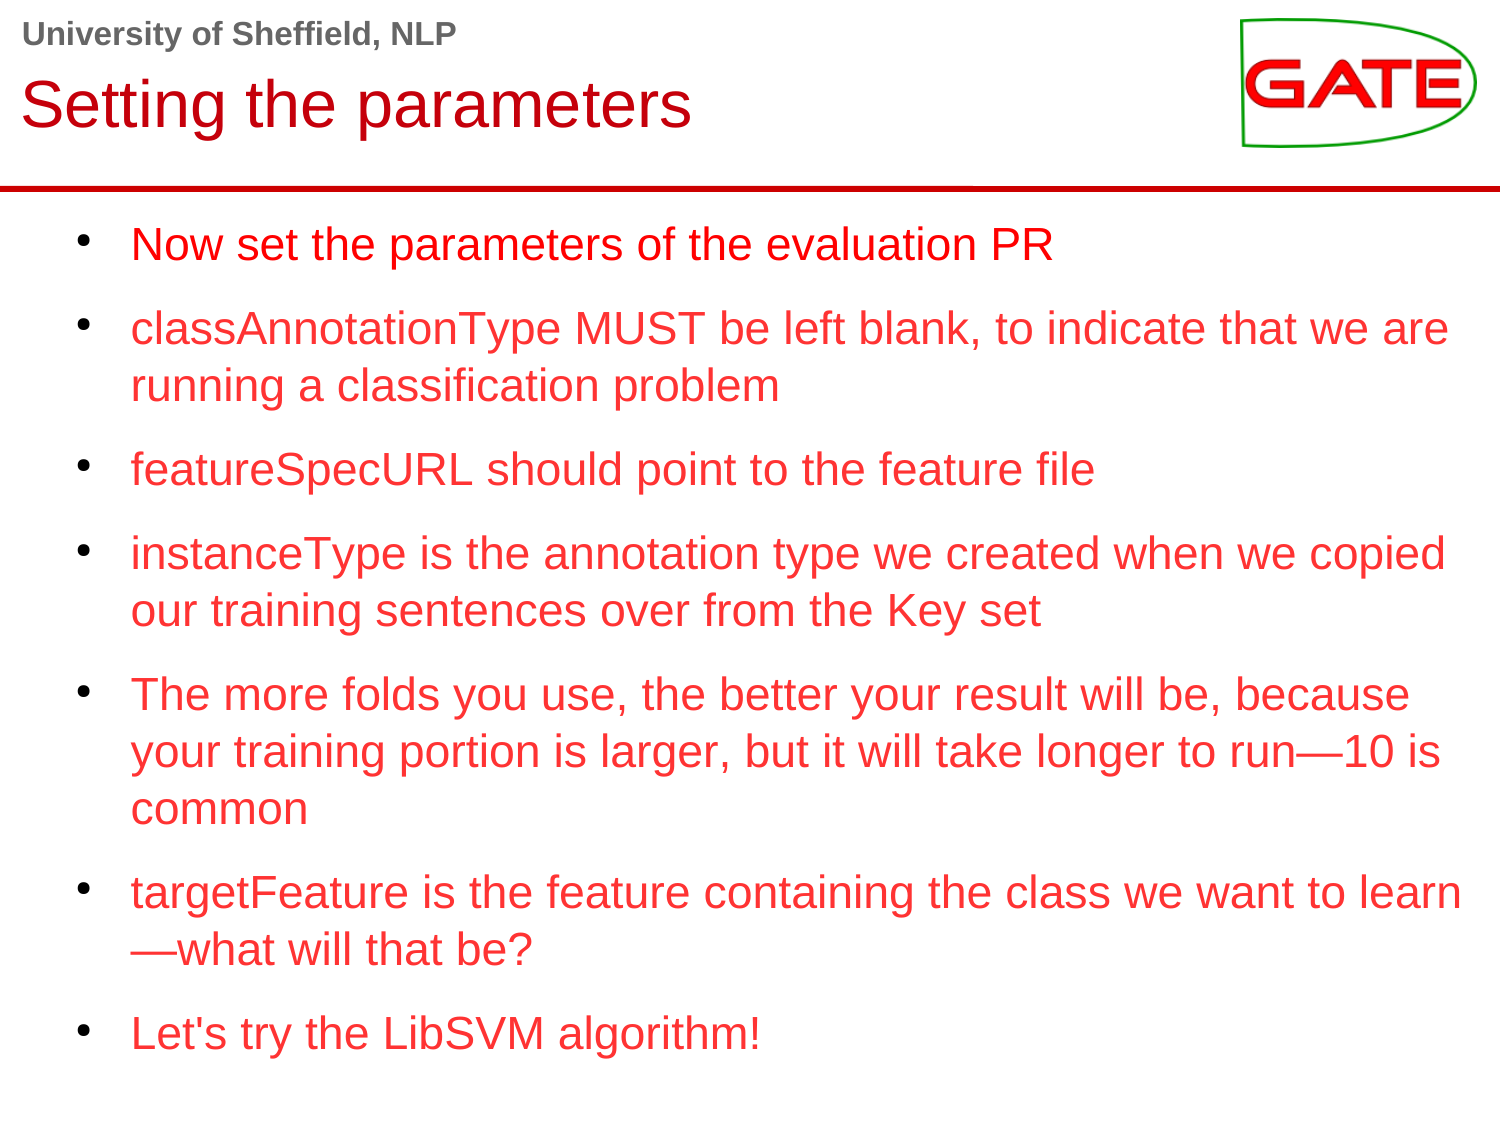

# Setting the parameters
Now set the parameters of the evaluation PR
classAnnotationType MUST be left blank, to indicate that we are running a classification problem
featureSpecURL should point to the feature file
instanceType is the annotation type we created when we copied our training sentences over from the Key set
The more folds you use, the better your result will be, because your training portion is larger, but it will take longer to run—10 is common
targetFeature is the feature containing the class we want to learn—what will that be?
Let's try the LibSVM algorithm!